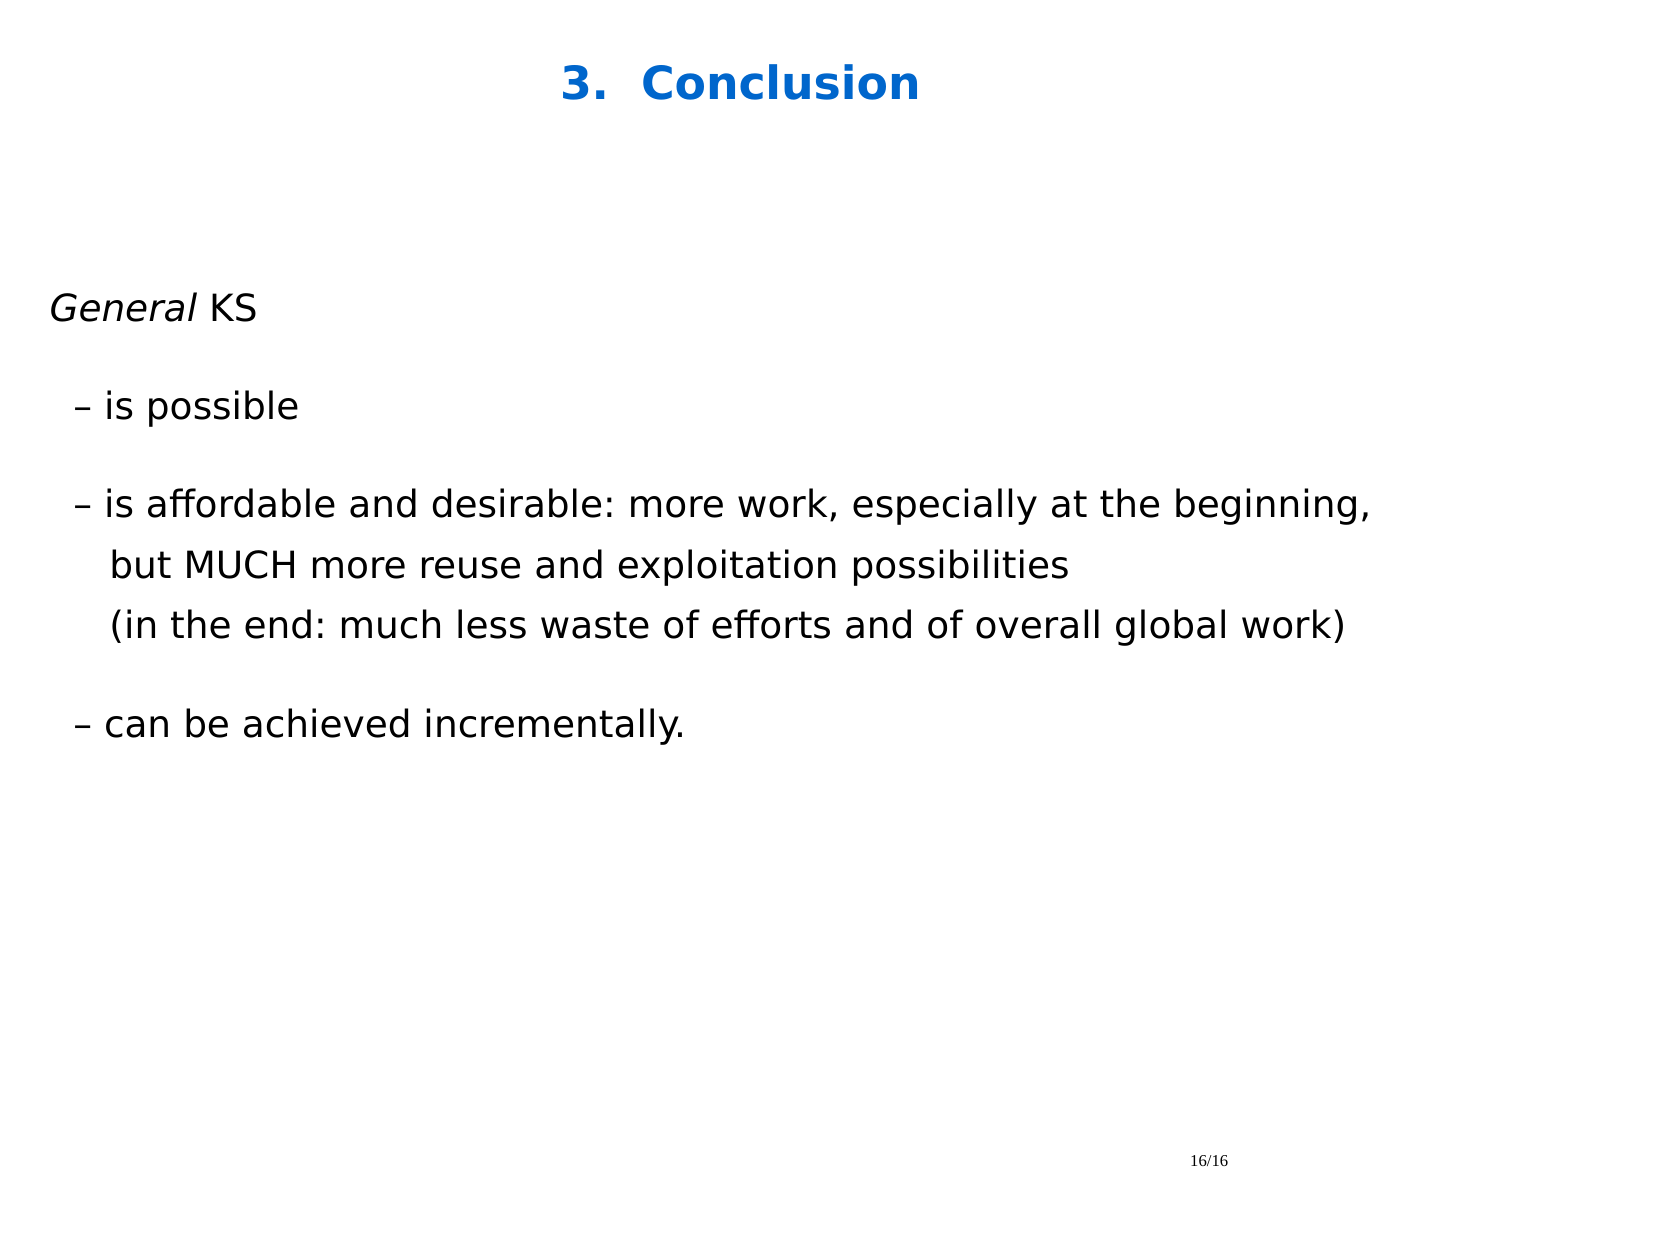

# 3. Conclusion
 General KS
 – is possible
 – is affordable and desirable: more work, especially at the beginning,
   but MUCH more reuse and exploitation possibilities
   (in the end: much less waste of efforts and of overall global work)
 – can be achieved incrementally.